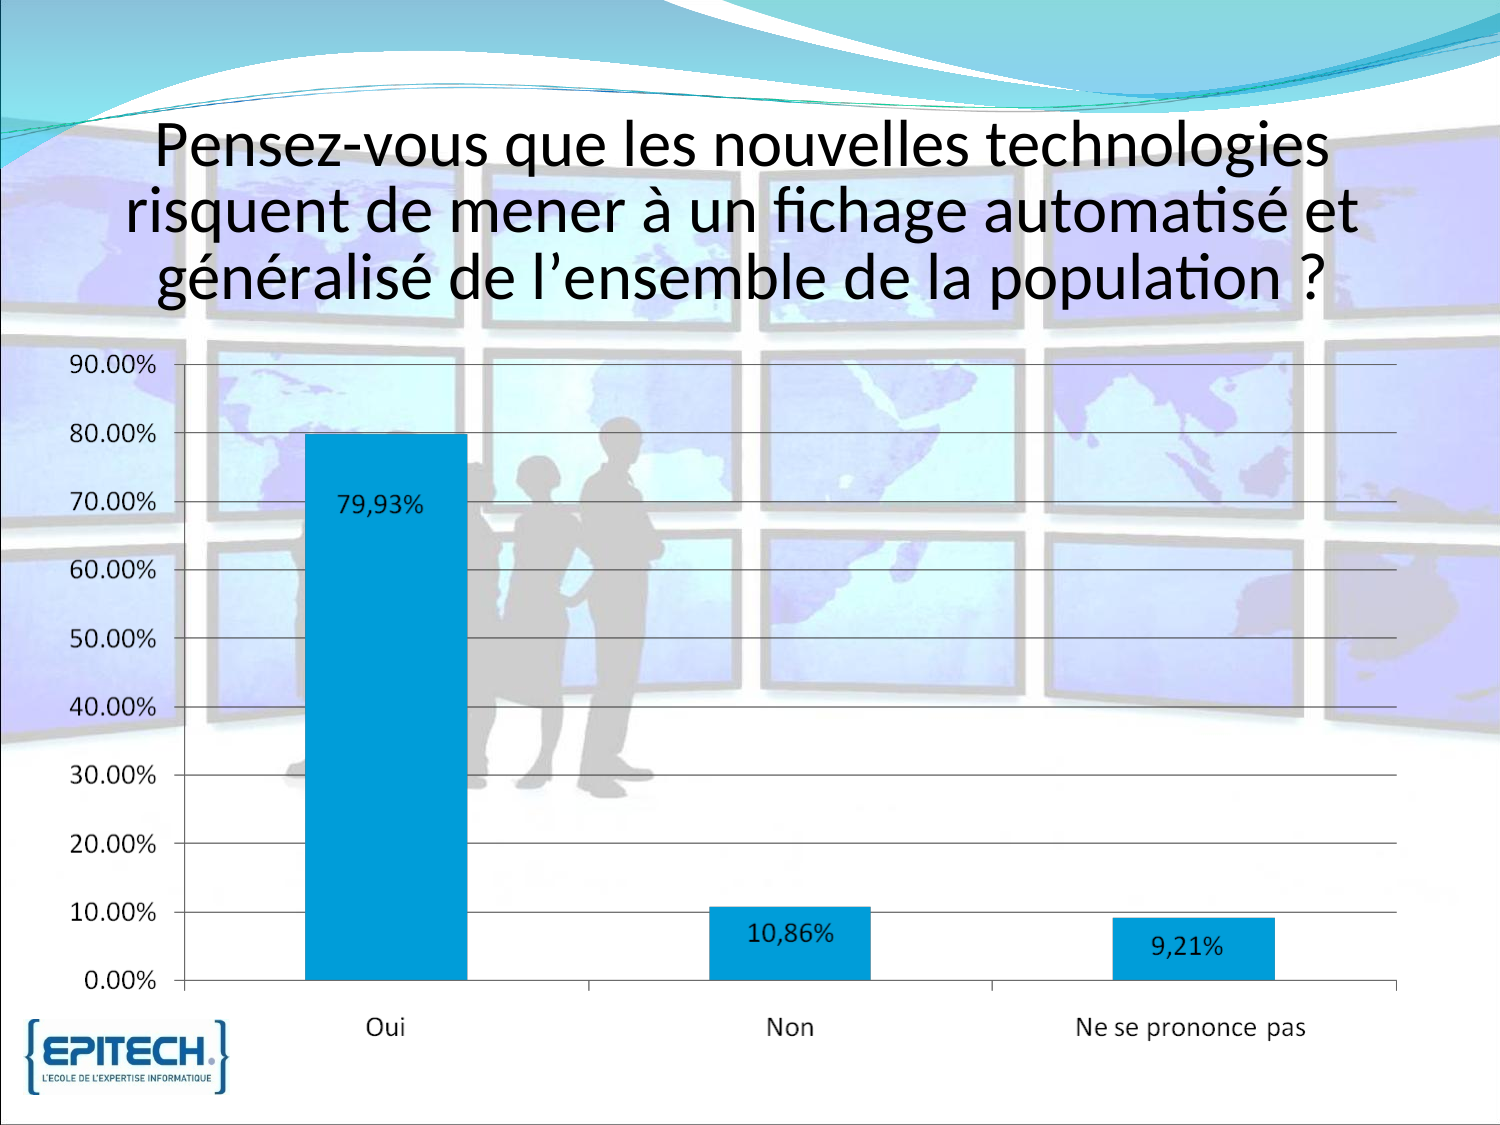

# Pensez-vous que les nouvelles technologies risquent de mener à un fichage automatisé et généralisé de l’ensemble de la population ?